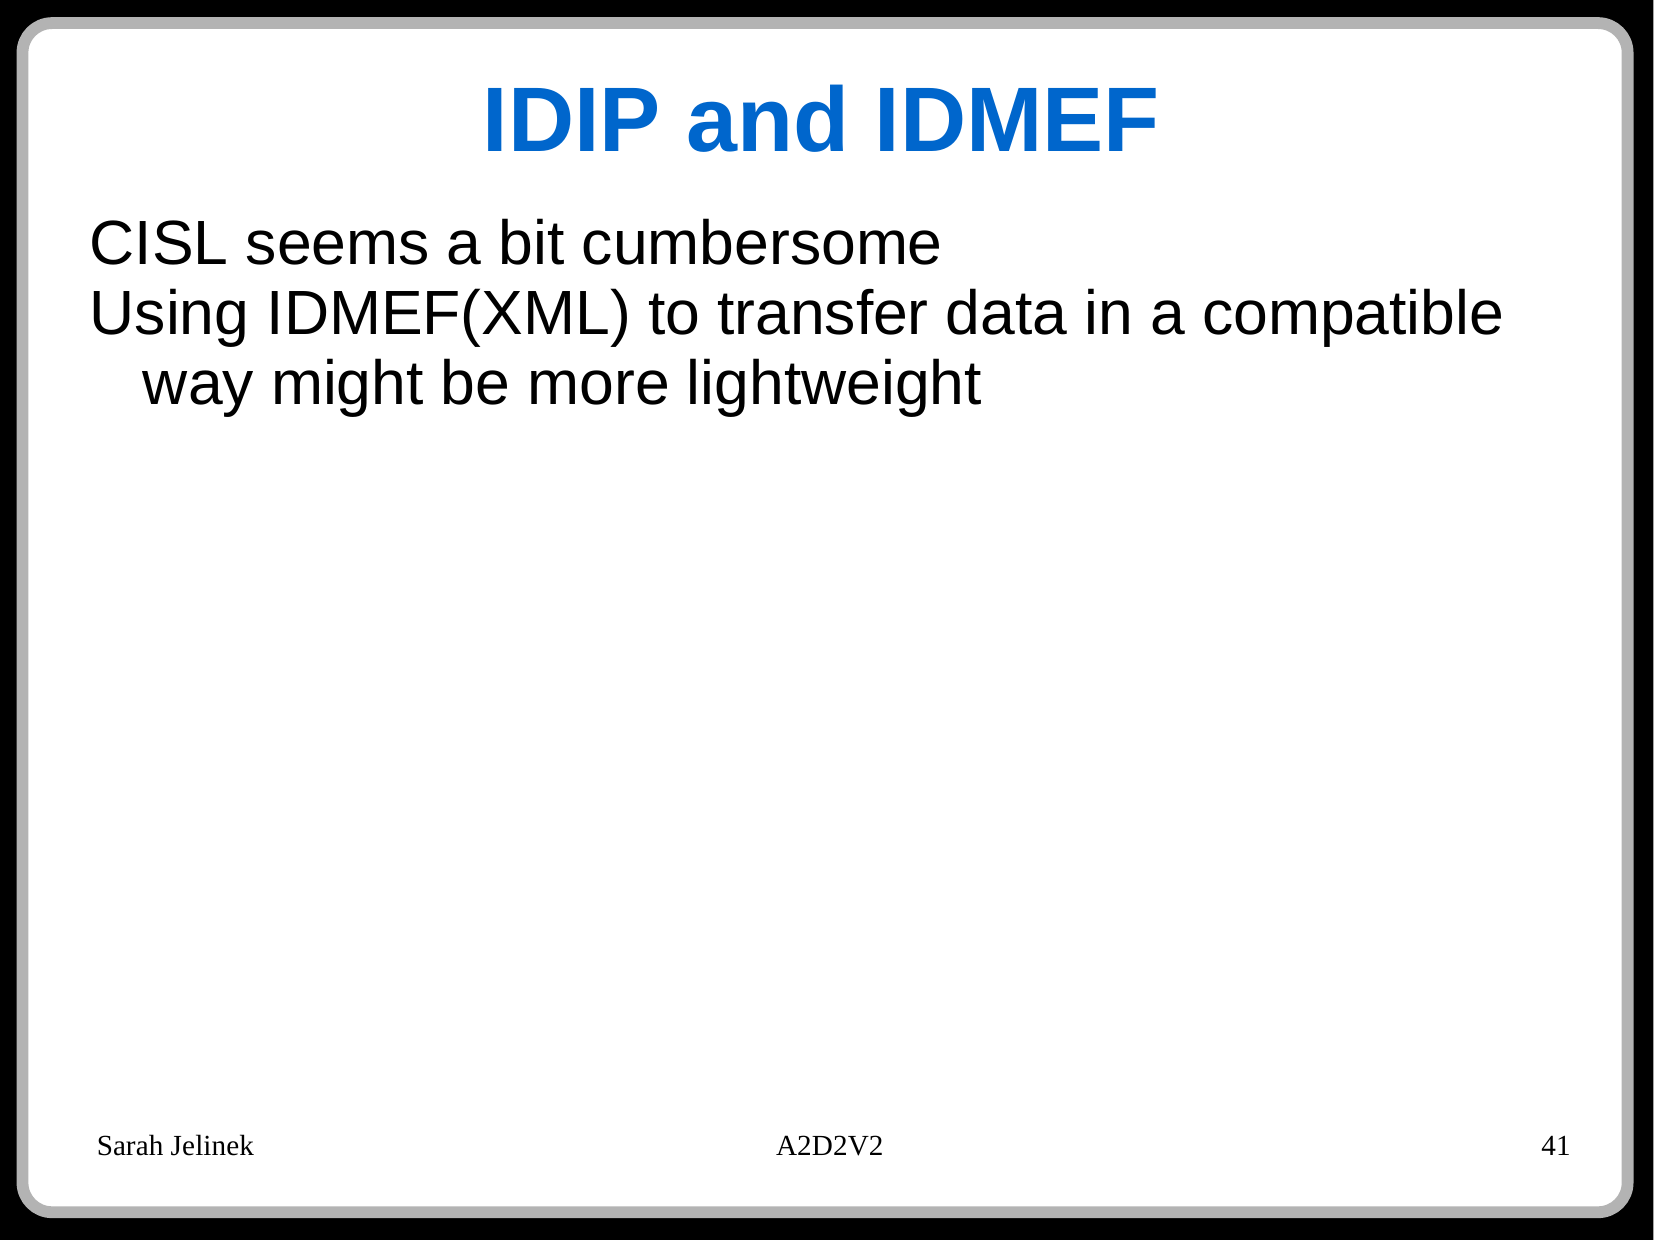

# IDIP and IDMEF
CISL seems a bit cumbersome
Using IDMEF(XML) to transfer data in a compatible way might be more lightweight
Sarah Jelinek A2D2V2
41